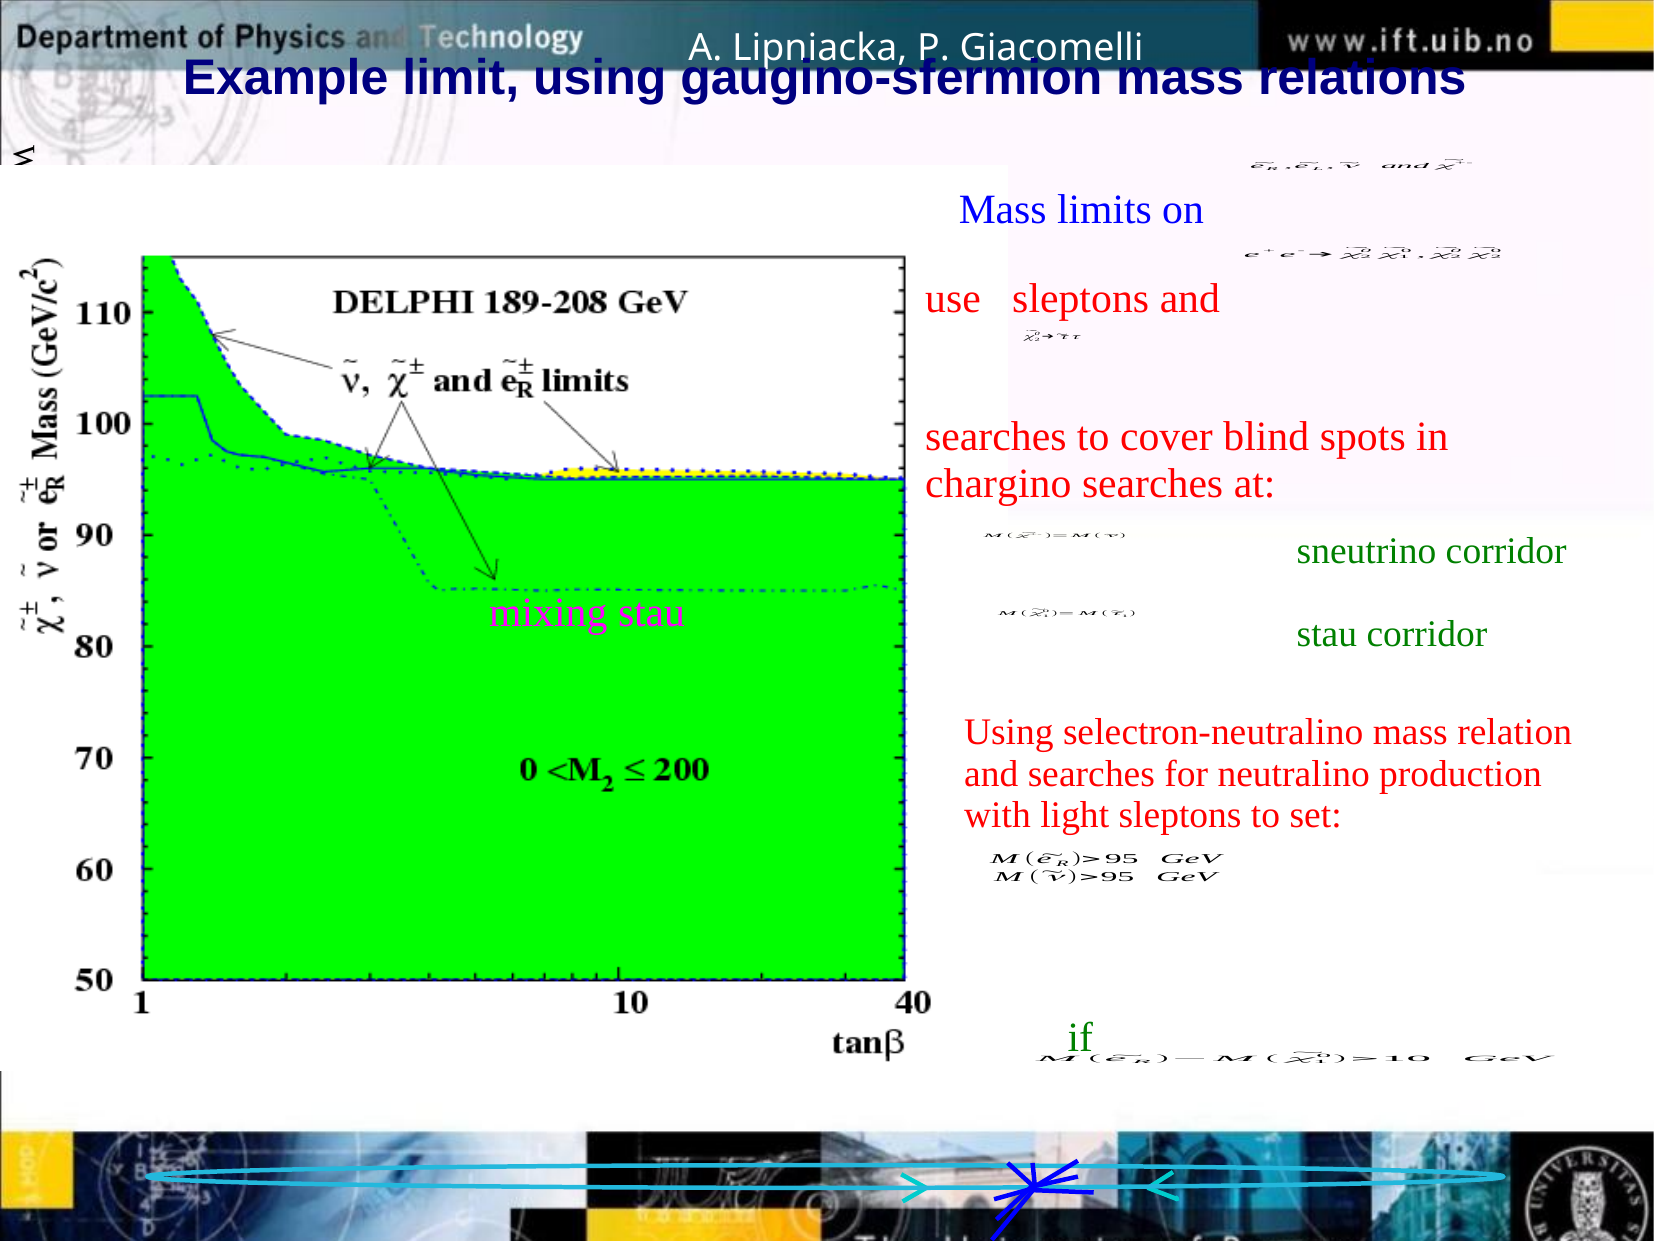

# Example limit, using gaugino-sfermion mass relations
Mass limits on
use sleptons and
searches to cover blind spots in
chargino searches at:
sneutrino corridor
stau corridor
mixing stau
Using selectron-neutralino mass relation
and searches for neutralino production
with light sleptons to set:
if